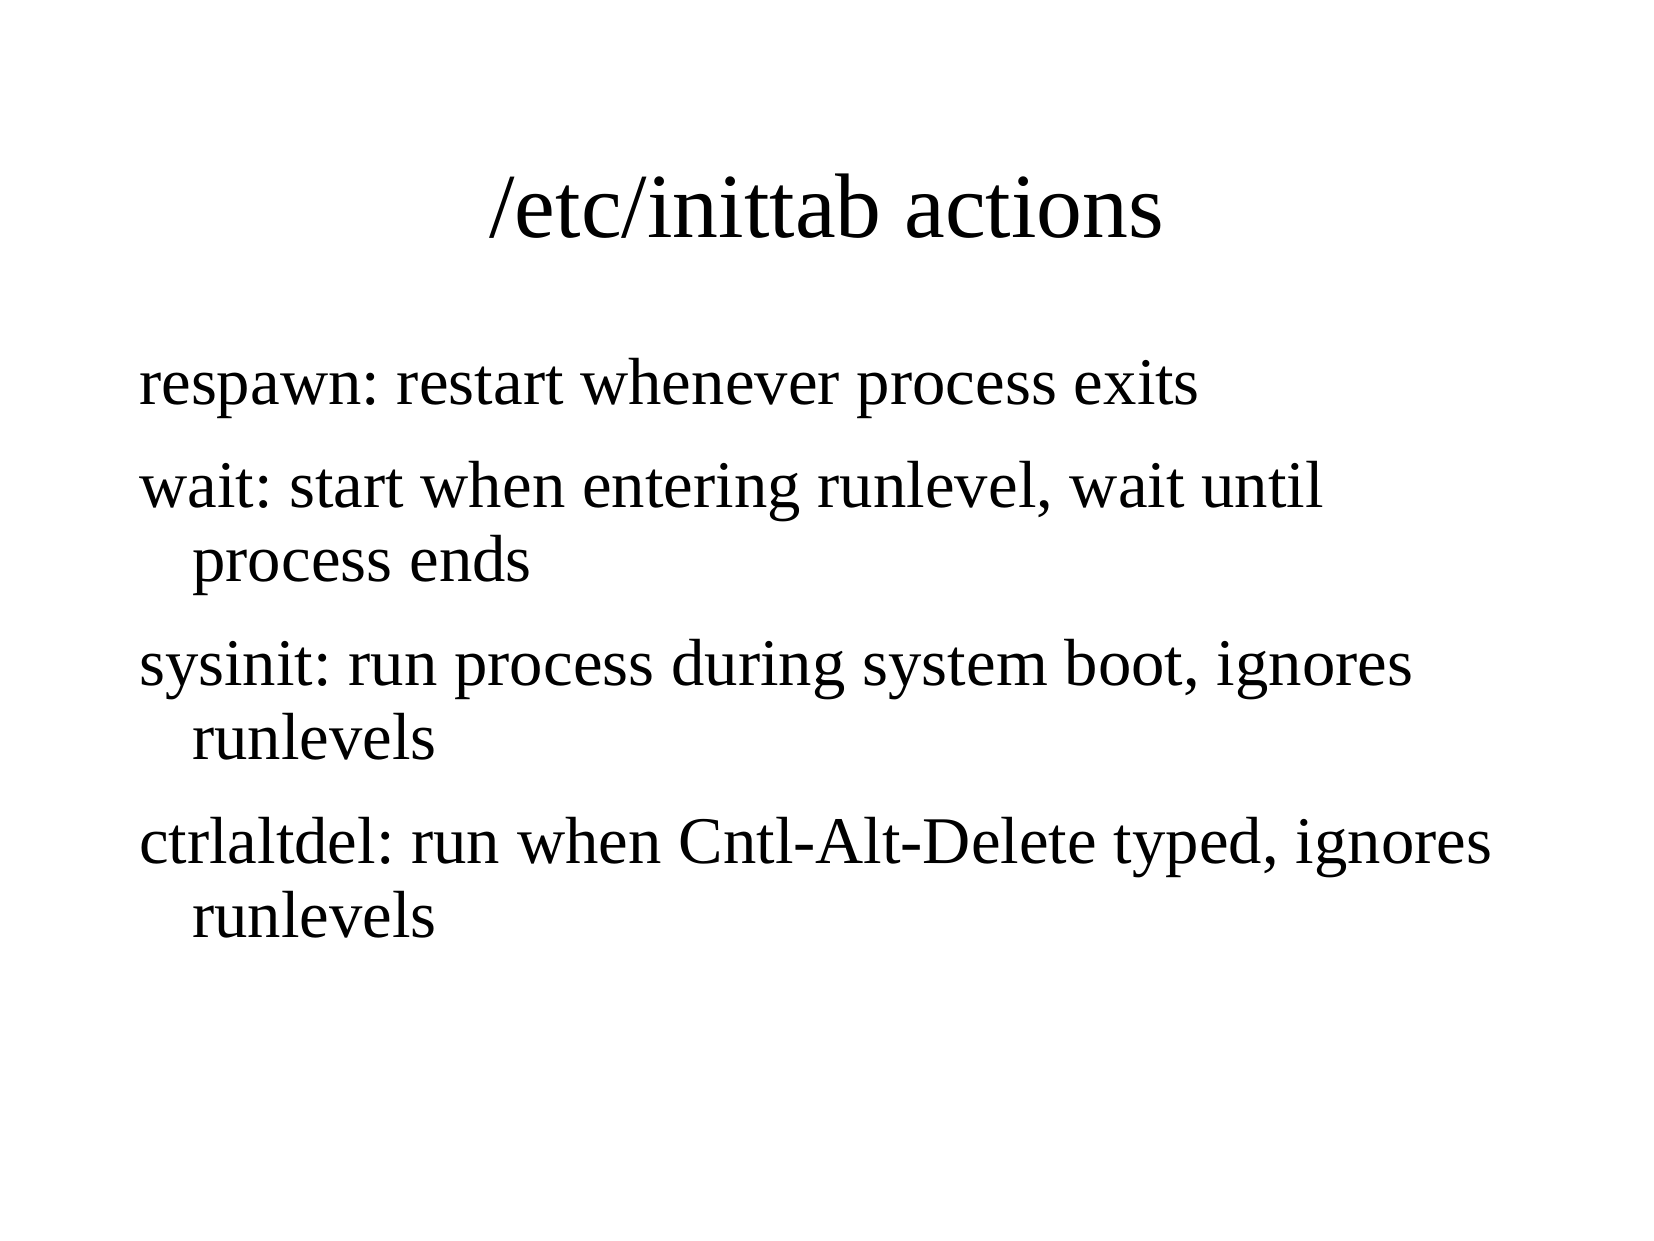

# /etc/inittab actions
respawn: restart whenever process exits
wait: start when entering runlevel, wait until process ends
sysinit: run process during system boot, ignores runlevels
ctrlaltdel: run when Cntl-Alt-Delete typed, ignores runlevels